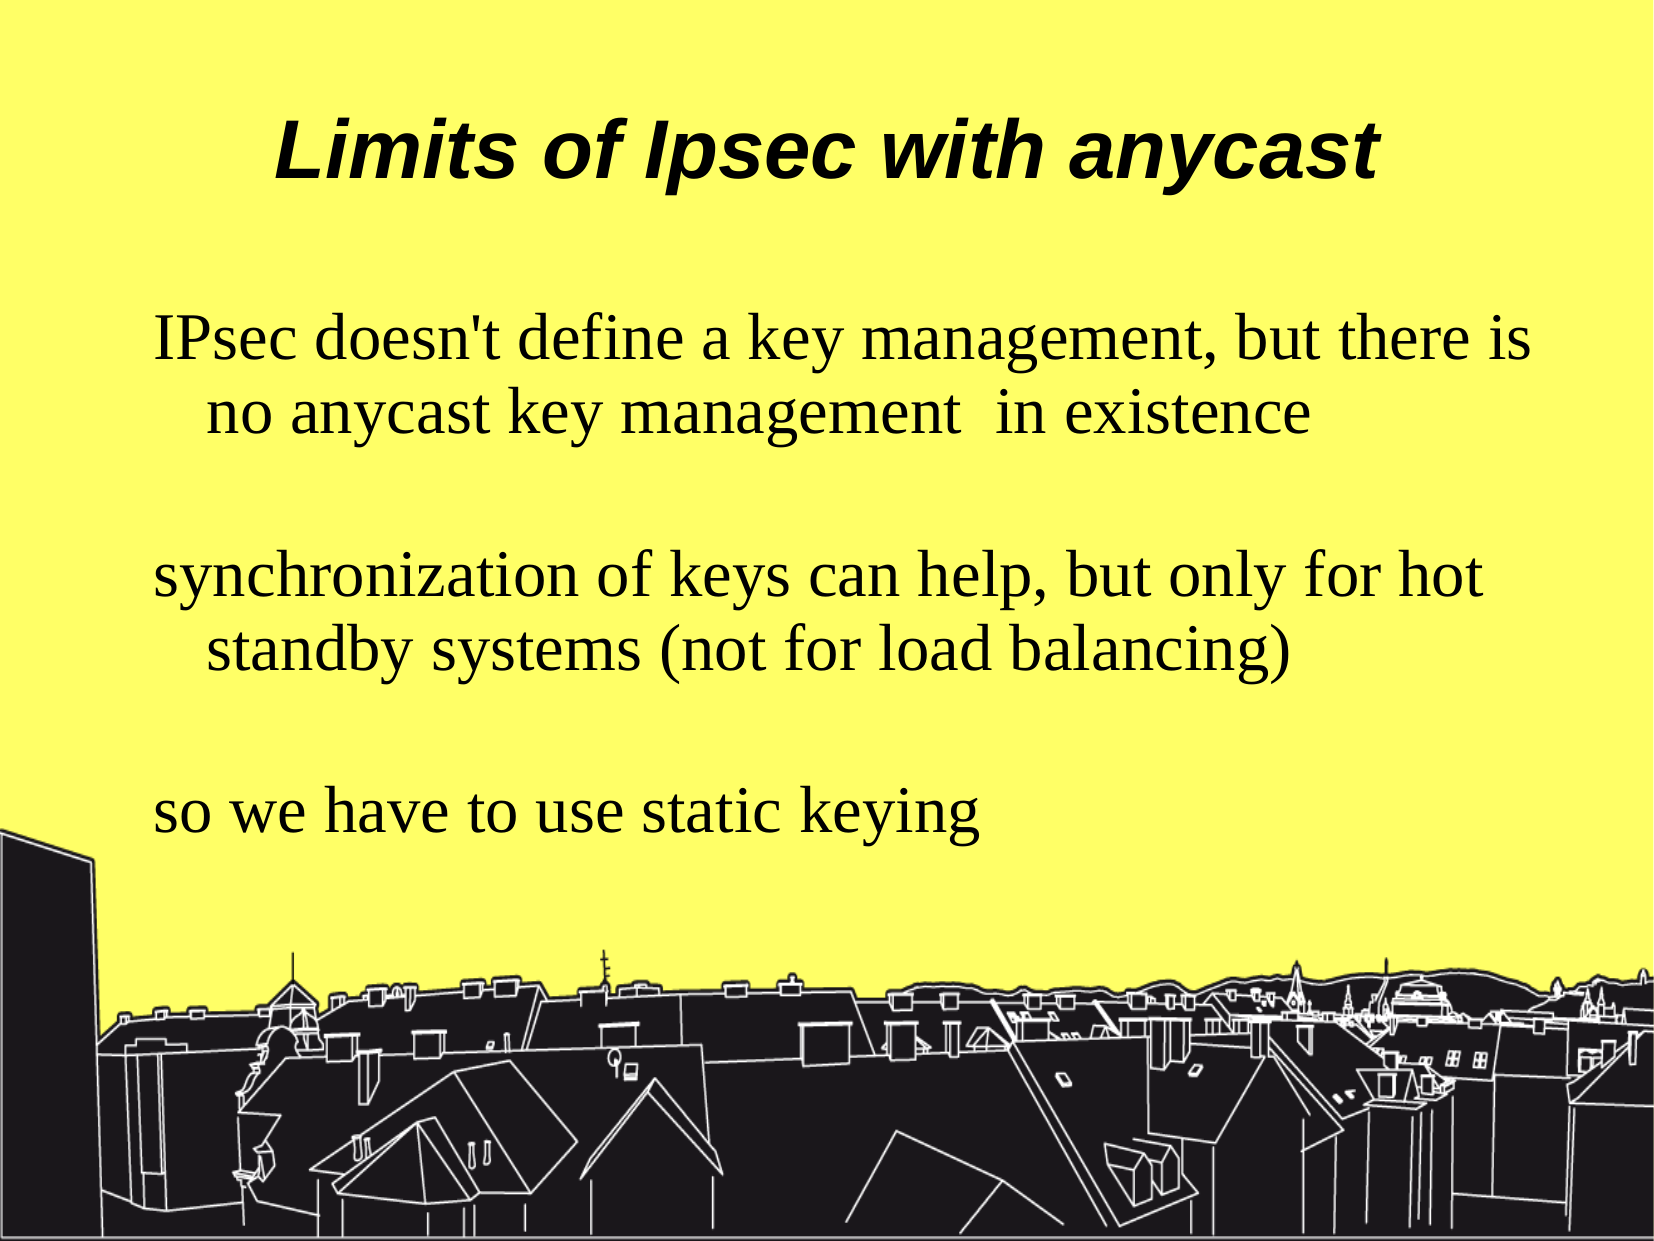

# Limits of Ipsec with anycast
IPsec doesn't define a key management, but there is no anycast key management in existence
synchronization of keys can help, but only for hot standby systems (not for load balancing)
so we have to use static keying